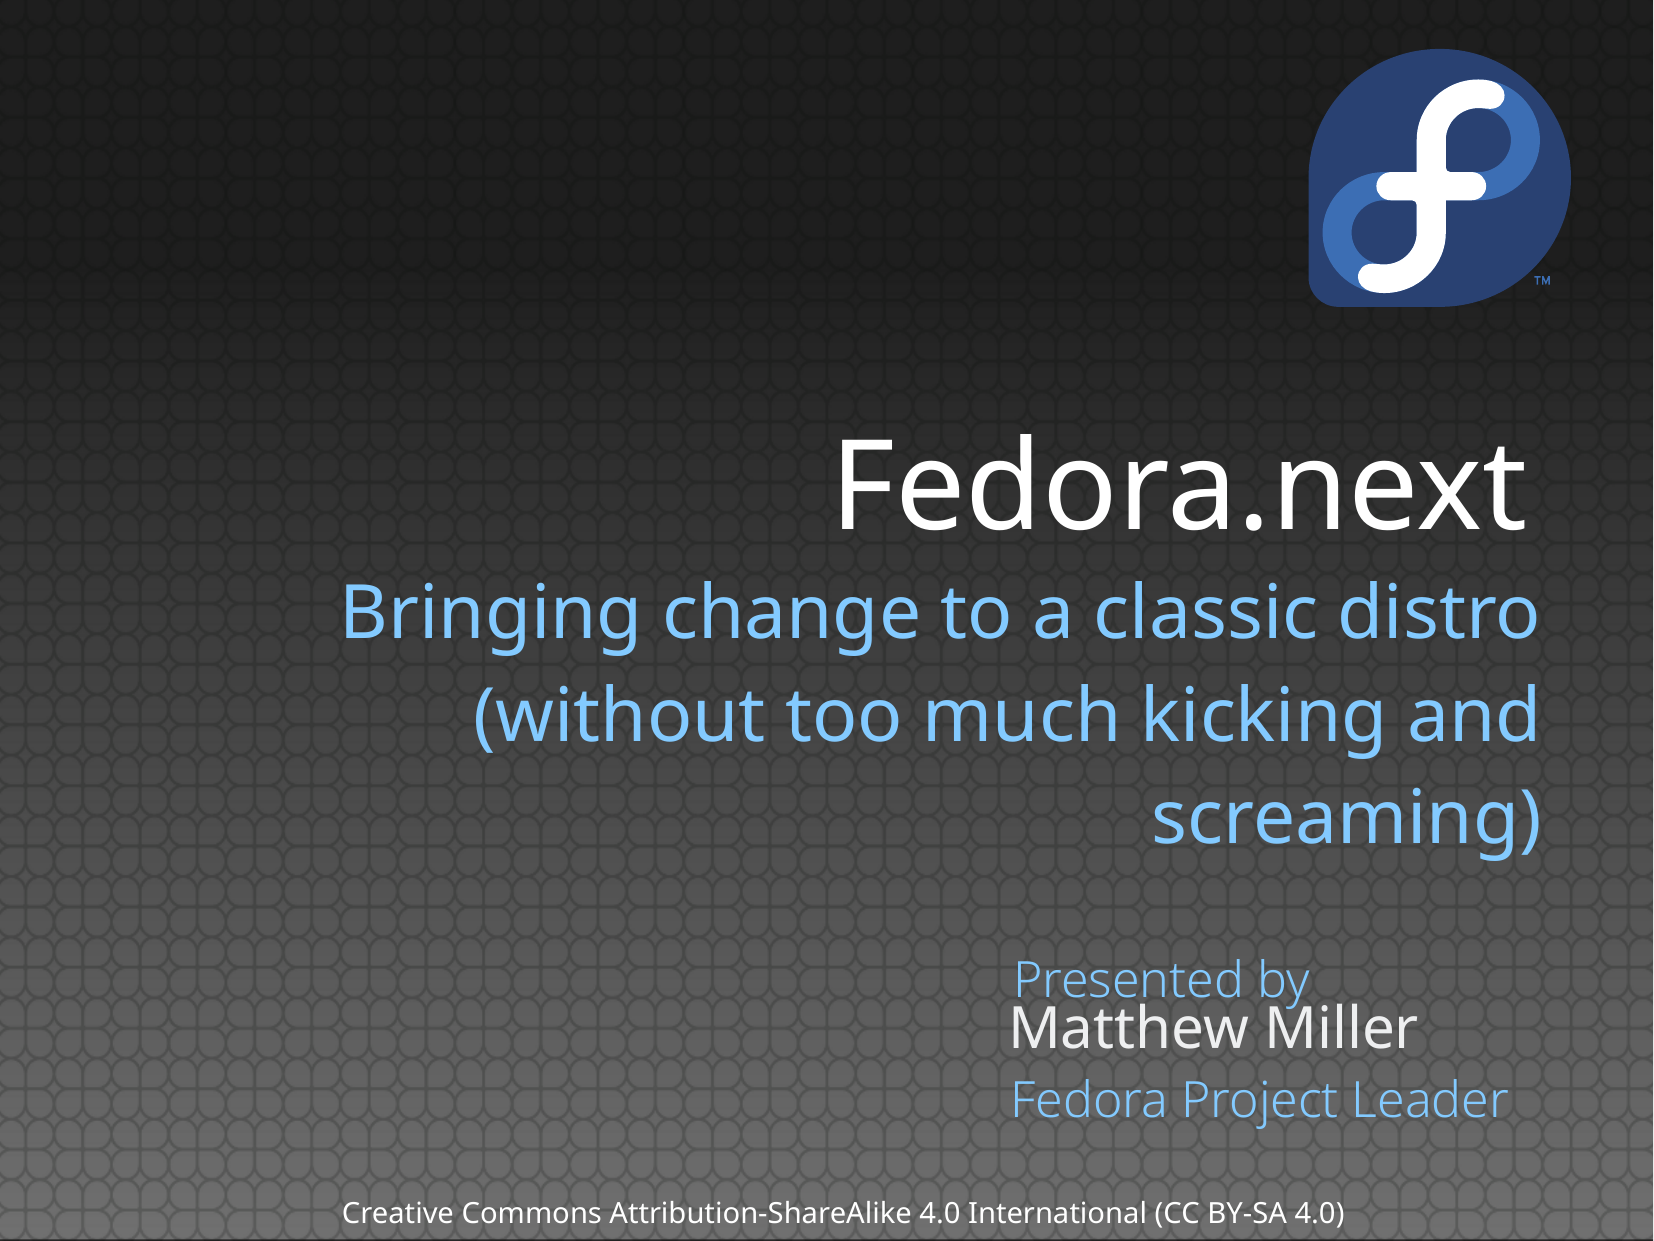

Fedora.next
# Bringing change to a classic distro
(without too much kicking and screaming)
Presented by
Matthew Miller
Fedora Project Leader
Creative Commons Attribution-ShareAlike 4.0 International (CC BY-SA 4.0)